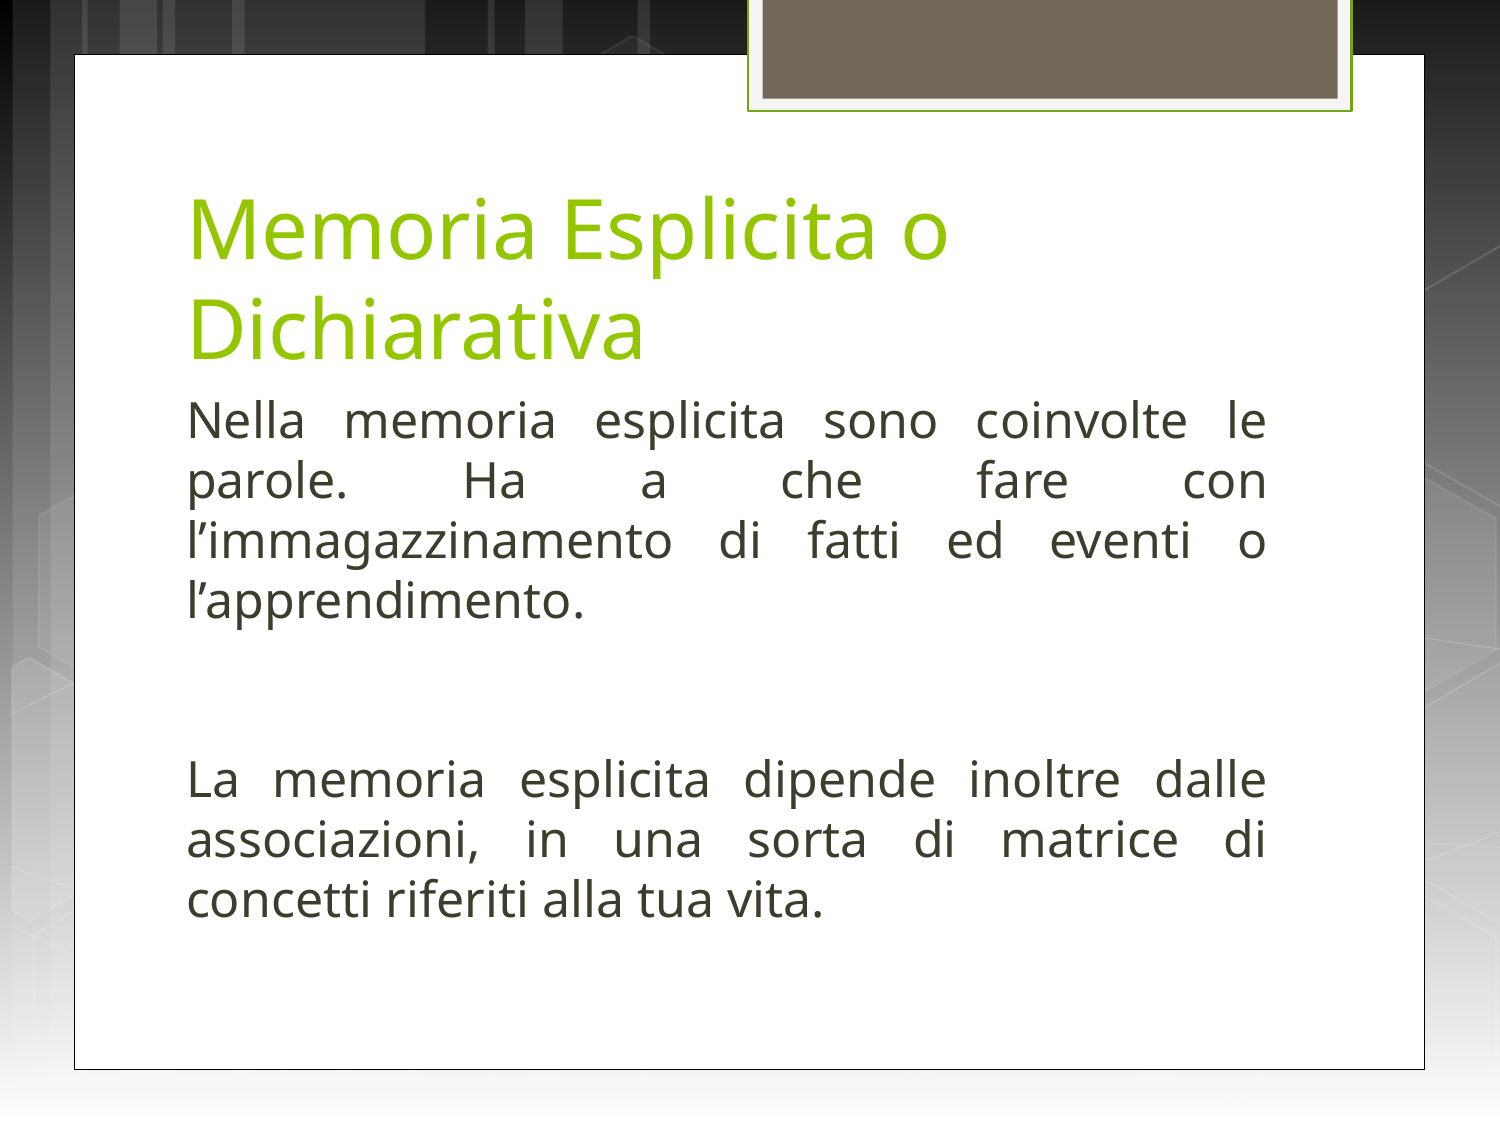

# Memoria Esplicita o Dichiarativa
Nella memoria esplicita sono coinvolte le parole. Ha a che fare con l’immagazzinamento di fatti ed eventi o l’apprendimento.
La memoria esplicita dipende inoltre dalle associazioni, in una sorta di matrice di concetti riferiti alla tua vita.